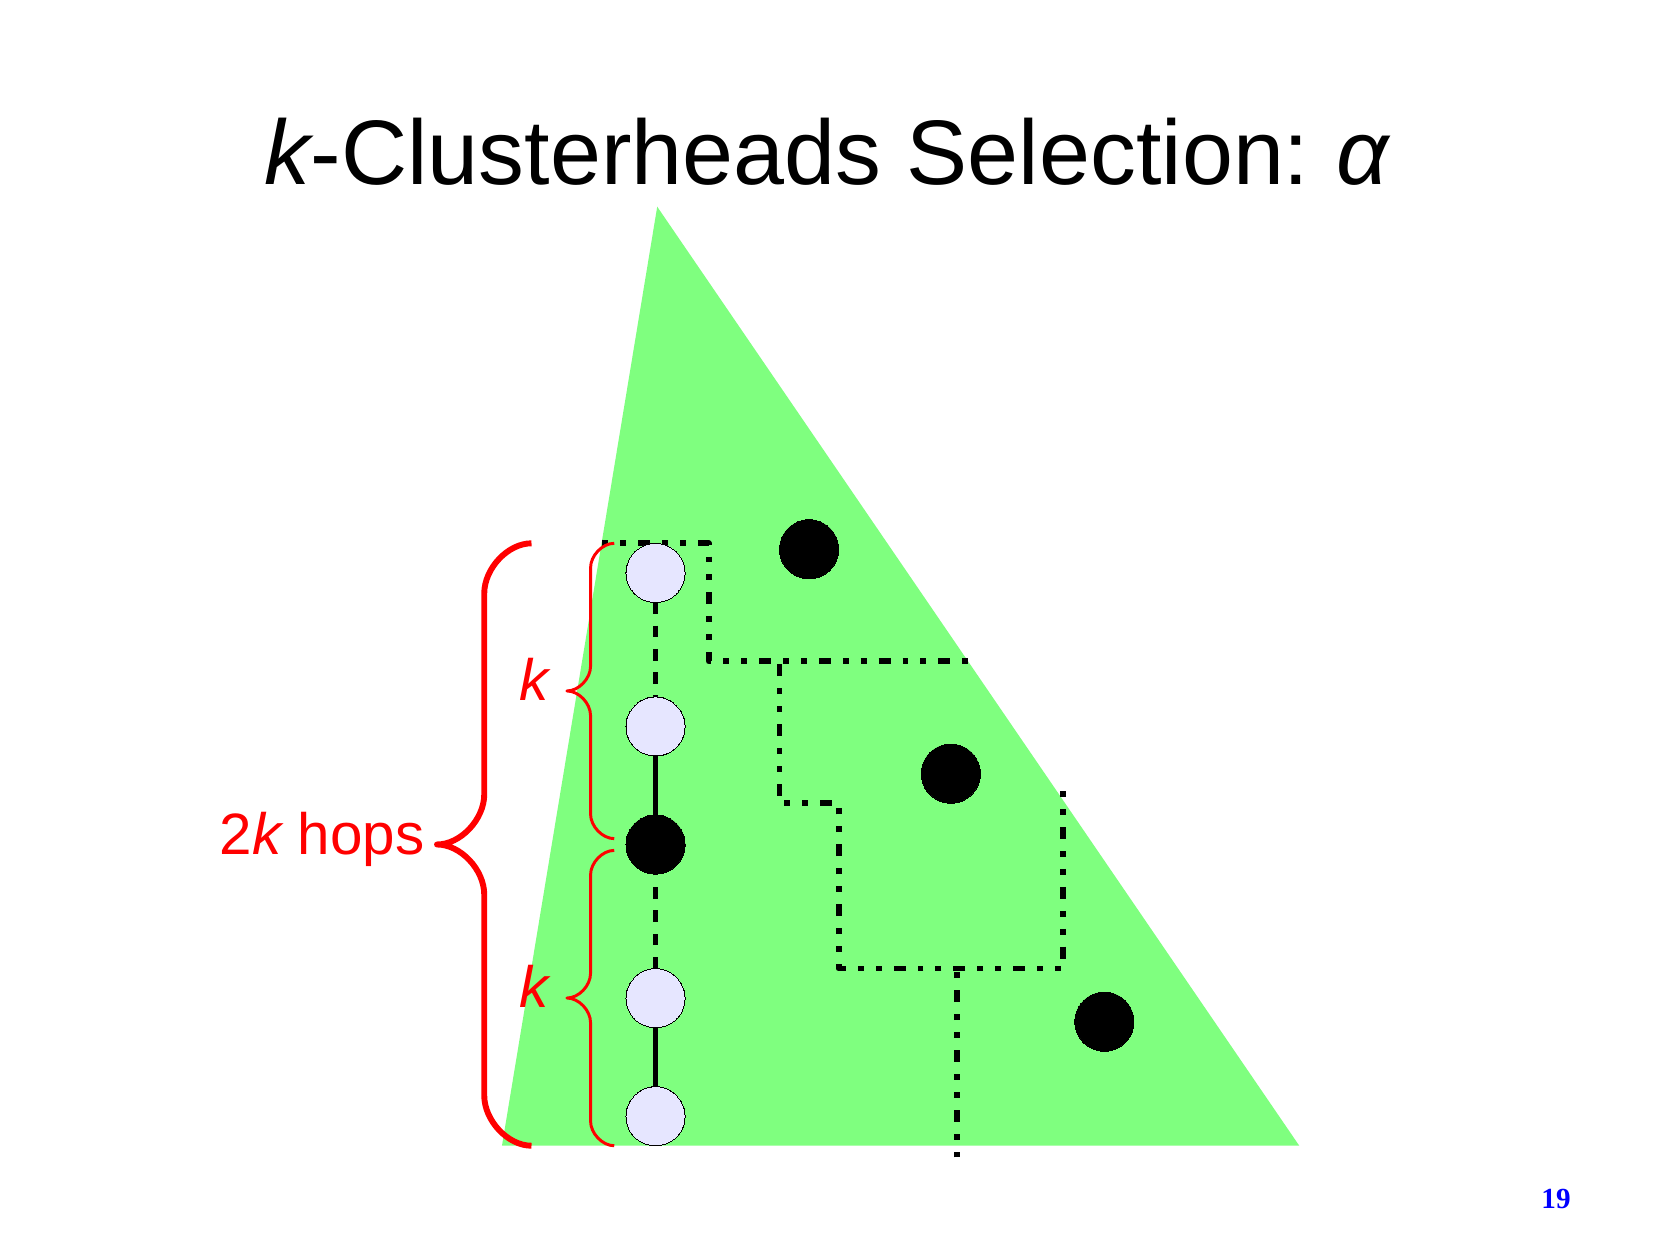

# k-Clusterheads Selection: α
 k
 2k hops
 k
19